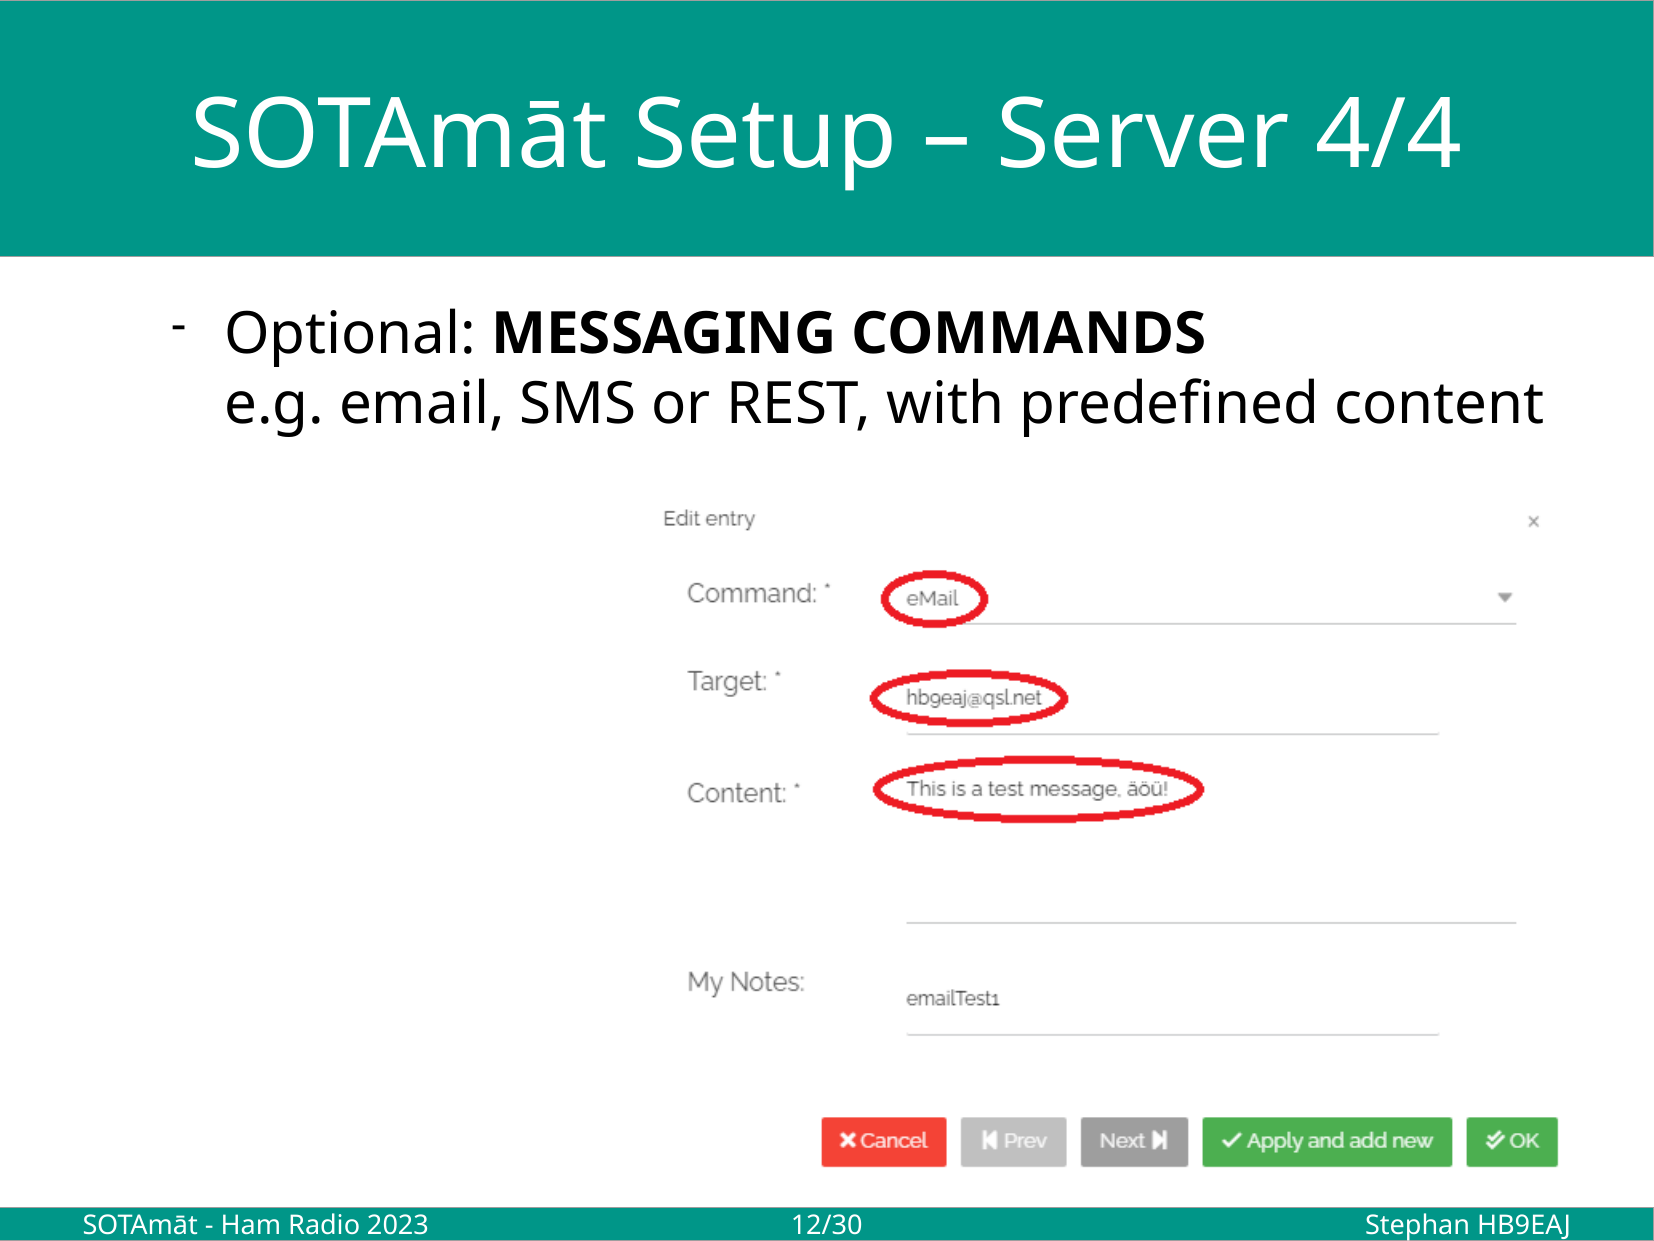

# SOTAmāt Setup – Server 4/4
Optional: MESSAGING COMMANDS
e.g. email, SMS or REST, with predefined content
Portable 7-Band EFHW-Antenne